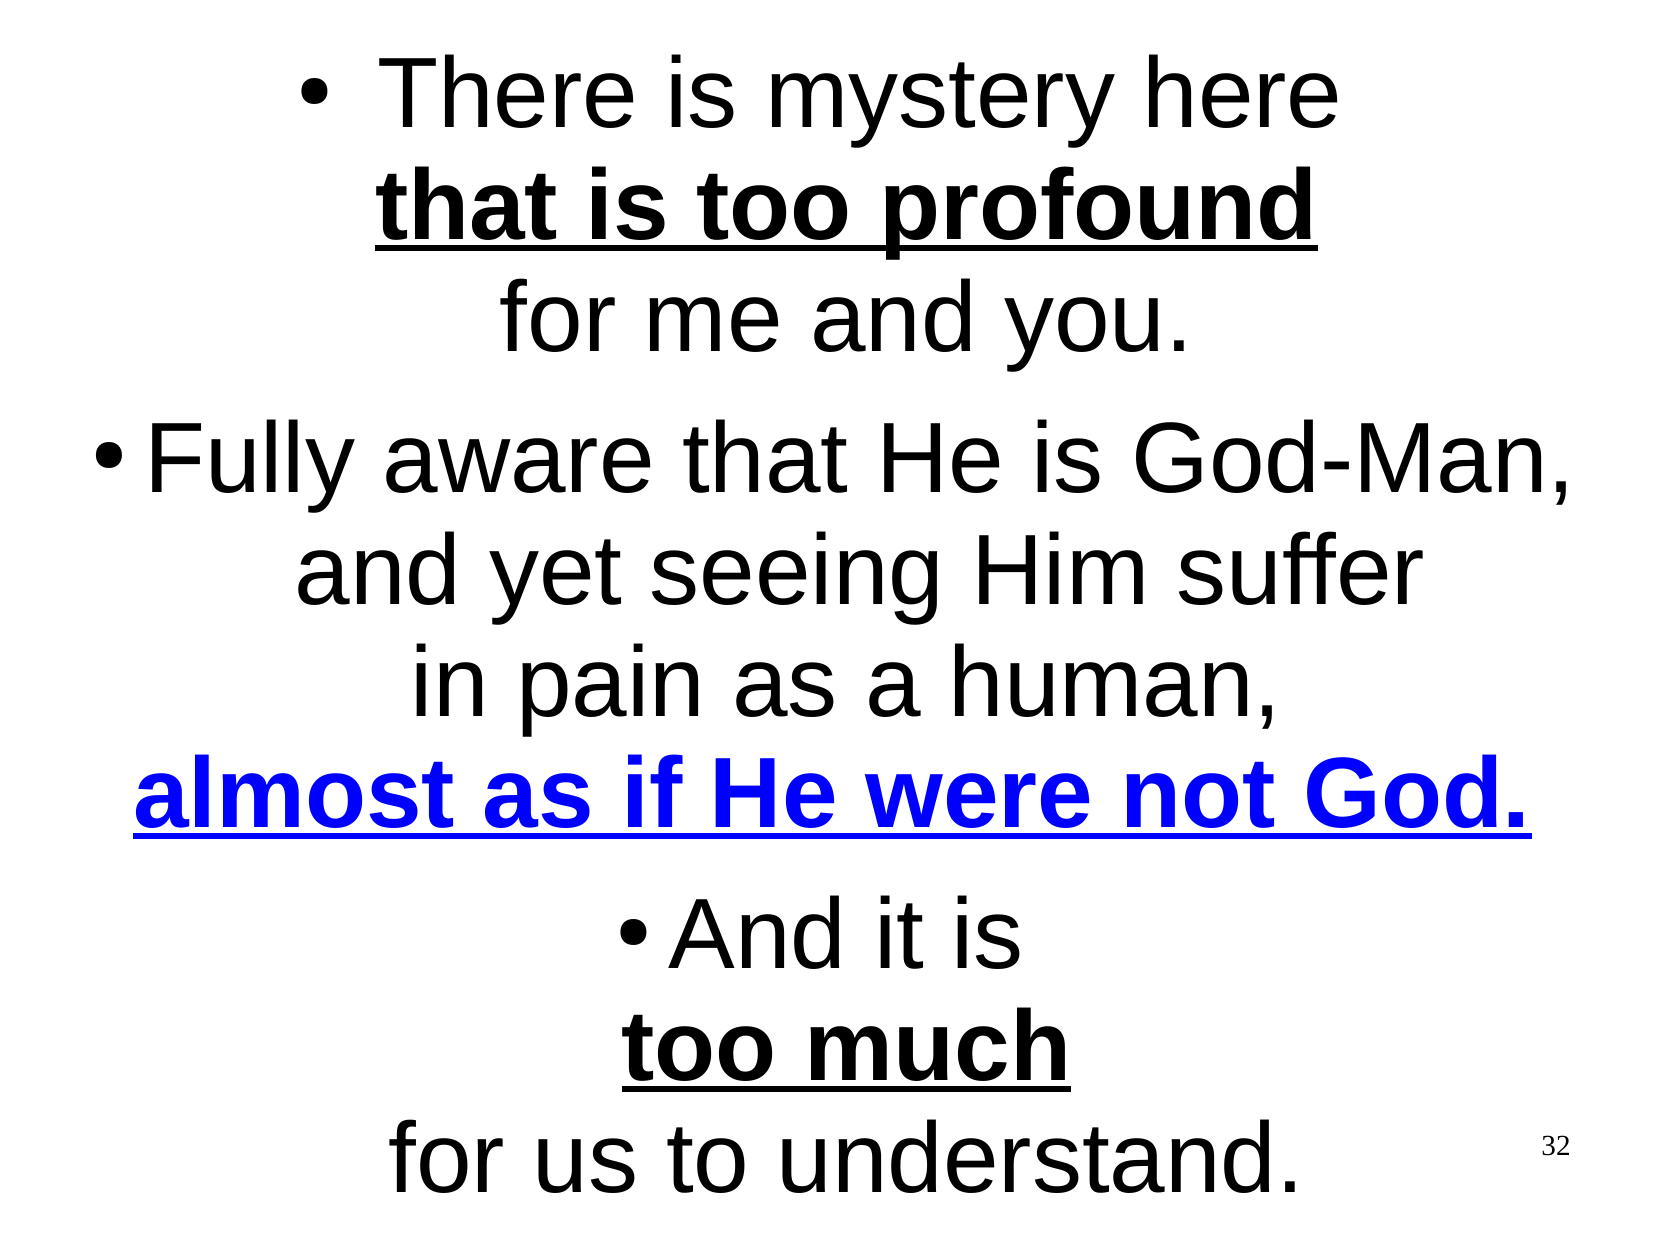

# There is mystery here that is too profound for me and you.
Fully aware that He is God-Man,
 and yet seeing Him suffer
in pain as a human,
almost as if He were not God.
And it is
too much
for us to understand.
32